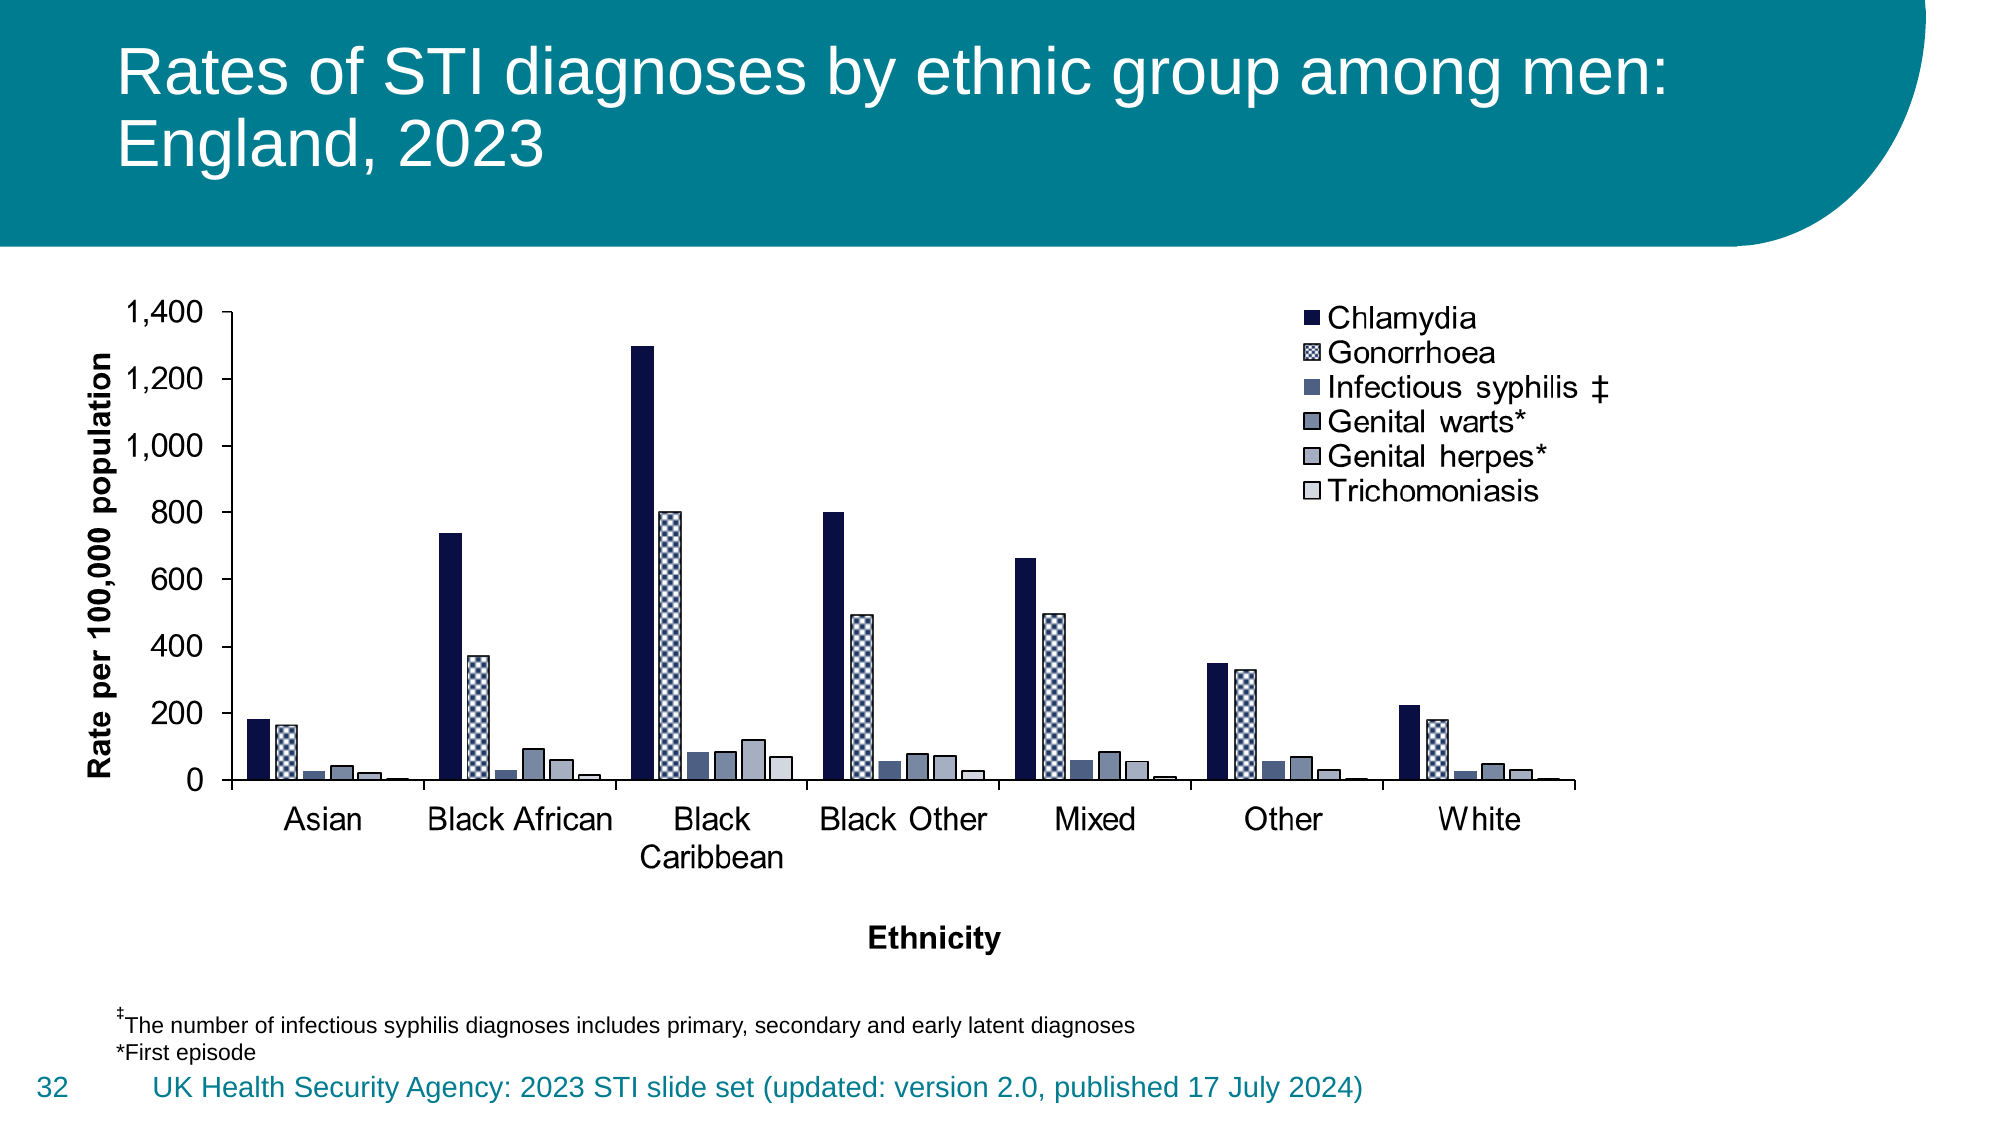

# Rates of STI diagnoses by ethnic group among men: England, 2023
‡The number of infectious syphilis diagnoses includes primary, secondary and early latent diagnoses
*First episode
32
UK Health Security Agency: 2023 STI slide set (updated: version 2.0, published 17 July 2024)